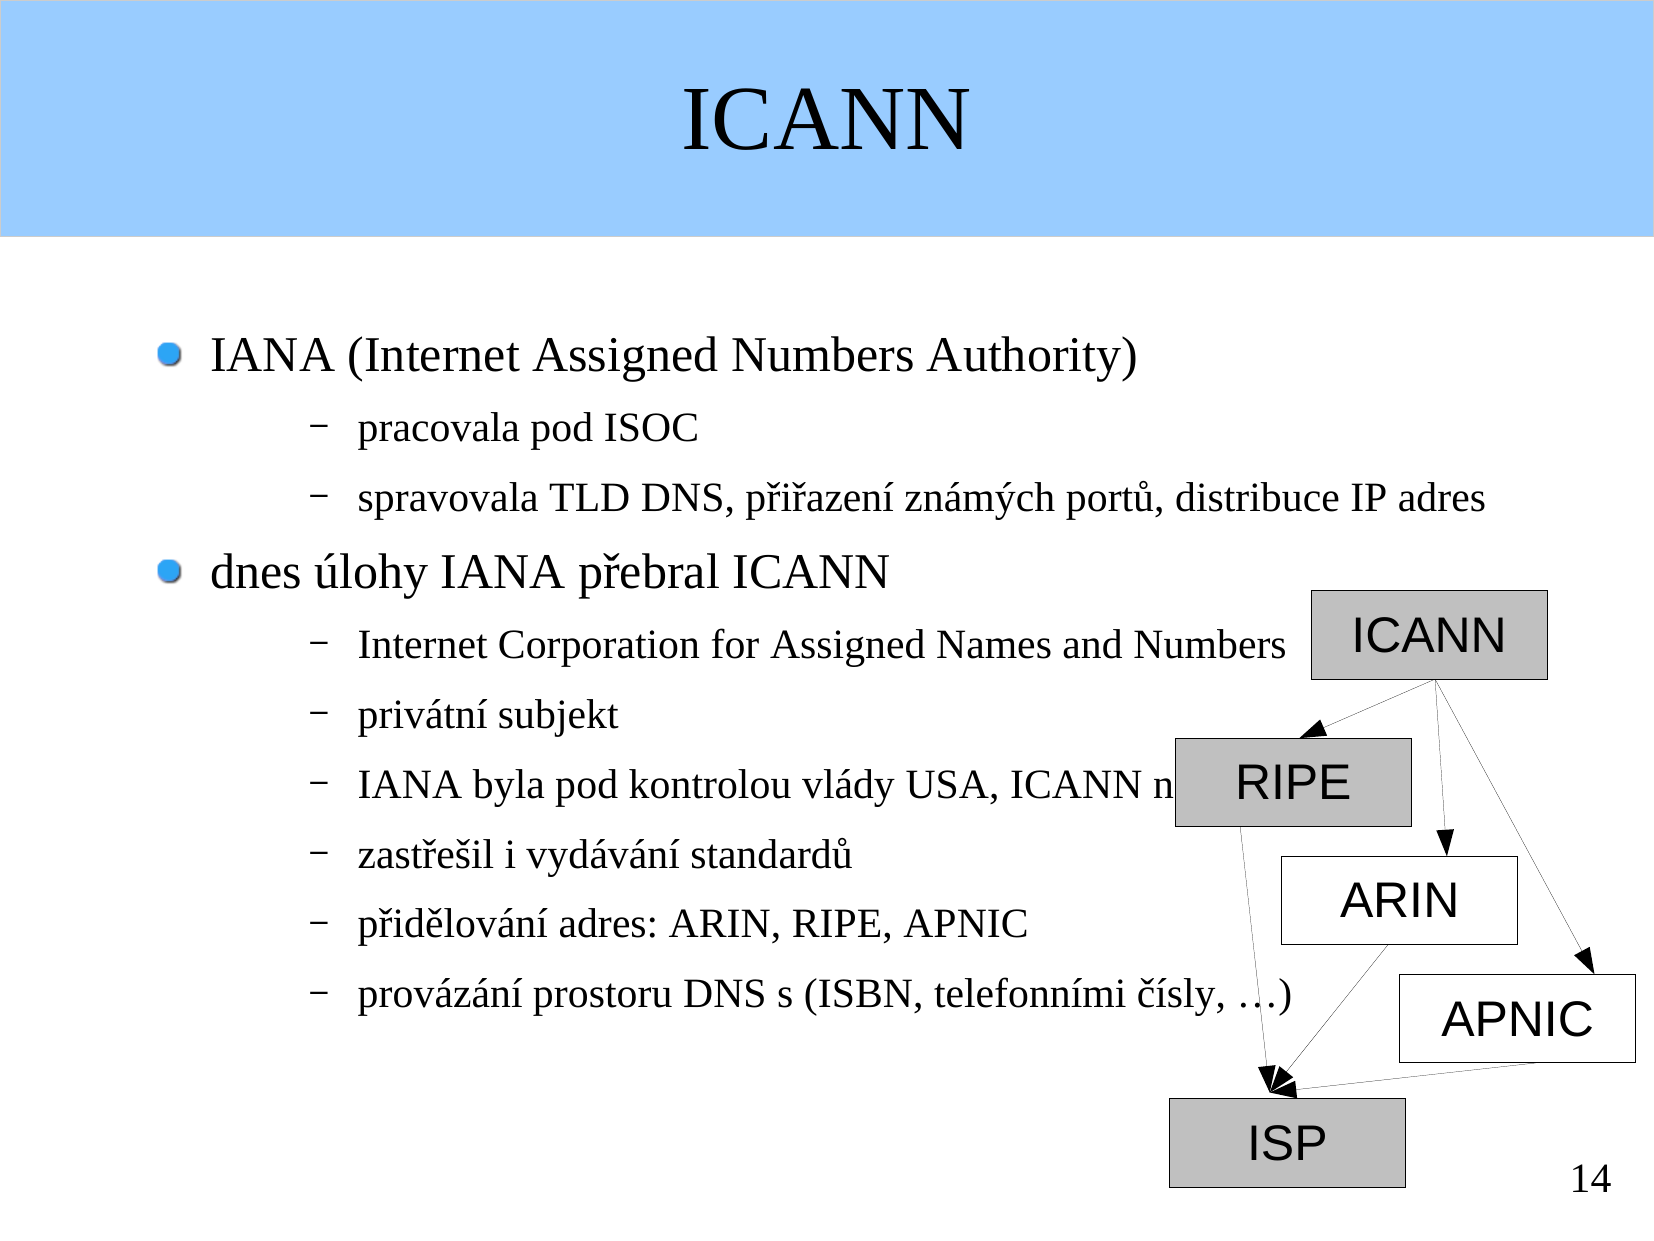

# ICANN
IANA (Internet Assigned Numbers Authority)
pracovala pod ISOC
spravovala TLD DNS, přiřazení známých portů, distribuce IP adres
dnes úlohy IANA přebral ICANN
Internet Corporation for Assigned Names and Numbers
privátní subjekt
IANA byla pod kontrolou vlády USA, ICANN není
zastřešil i vydávání standardů
přidělování adres: ARIN, RIPE, APNIC
provázání prostoru DNS s (ISBN, telefonními čísly, …)
ICANN
RIPE
ARIN
APNIC
ISP